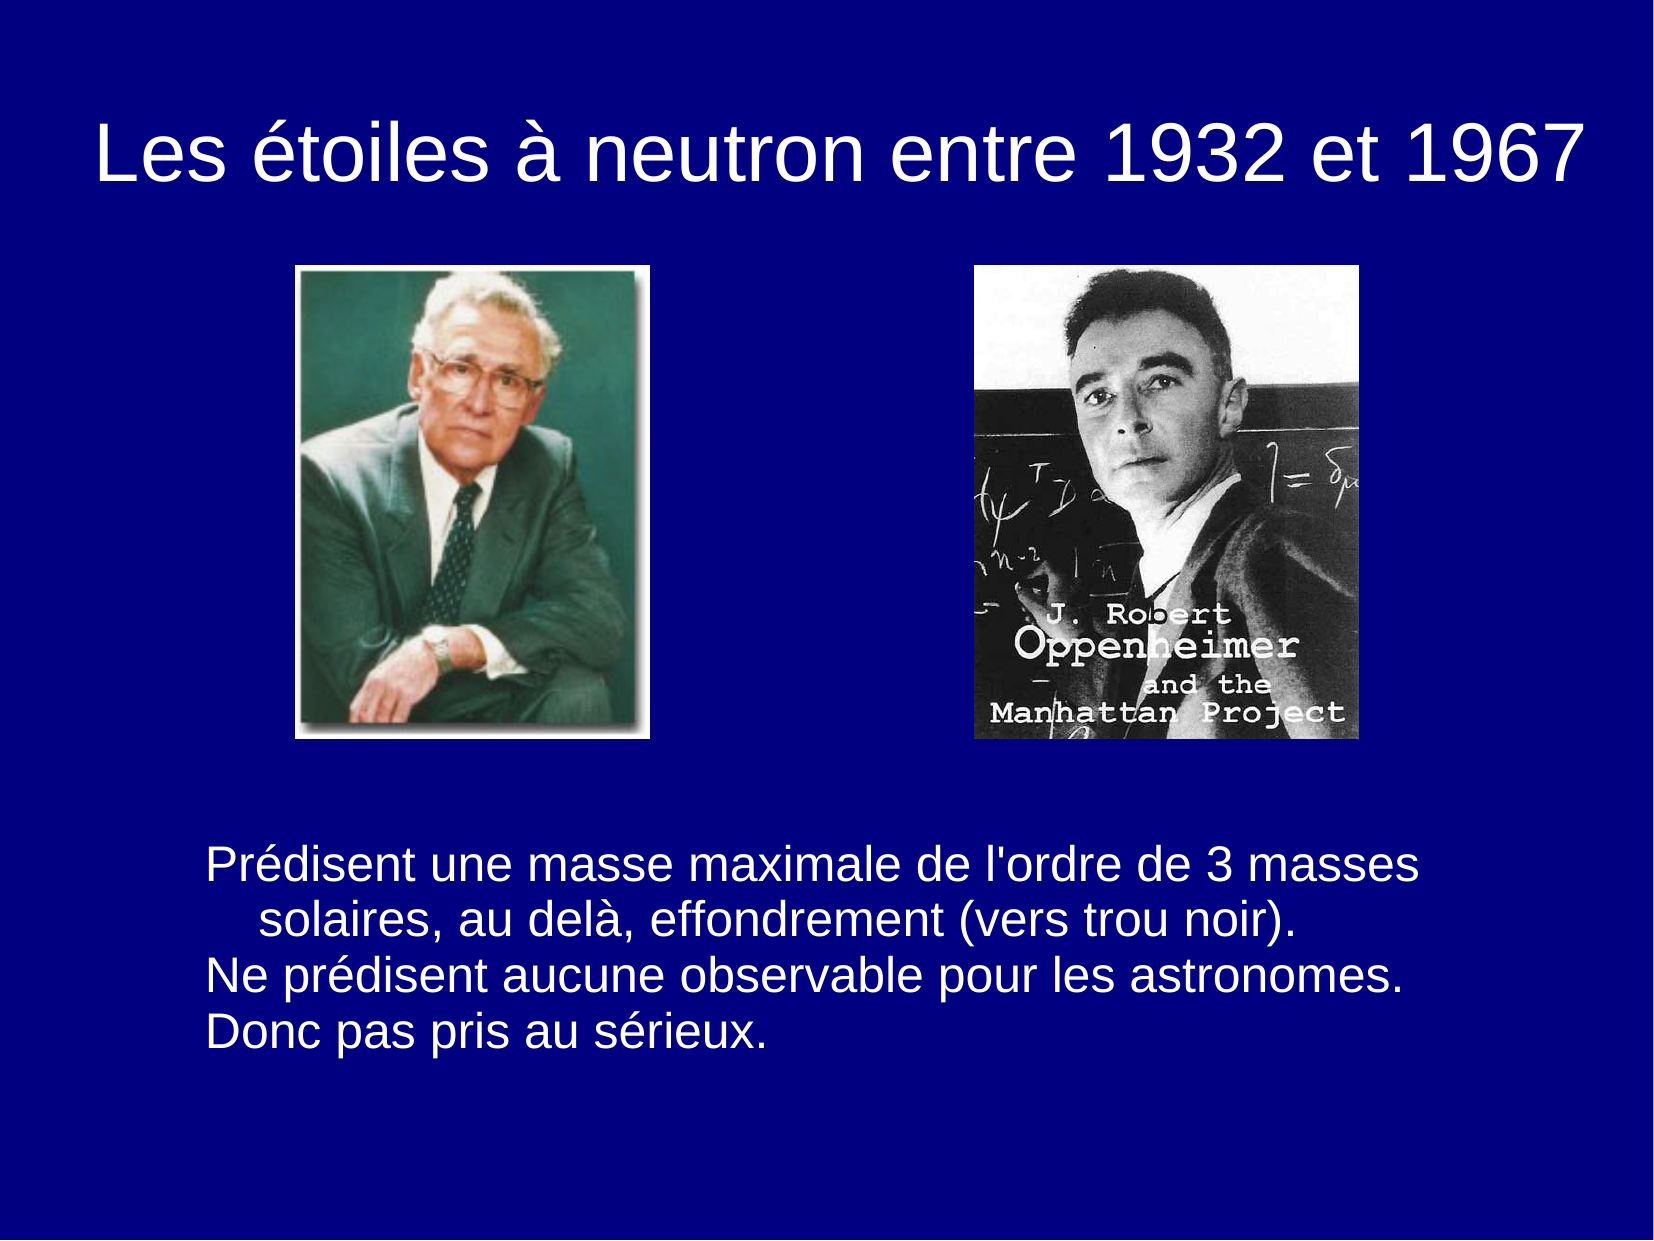

# Les étoiles à neutron entre 1932 et 1967
Prédisent une masse maximale de l'ordre de 3 masses solaires, au delà, effondrement (vers trou noir).
Ne prédisent aucune observable pour les astronomes.
Donc pas pris au sérieux.